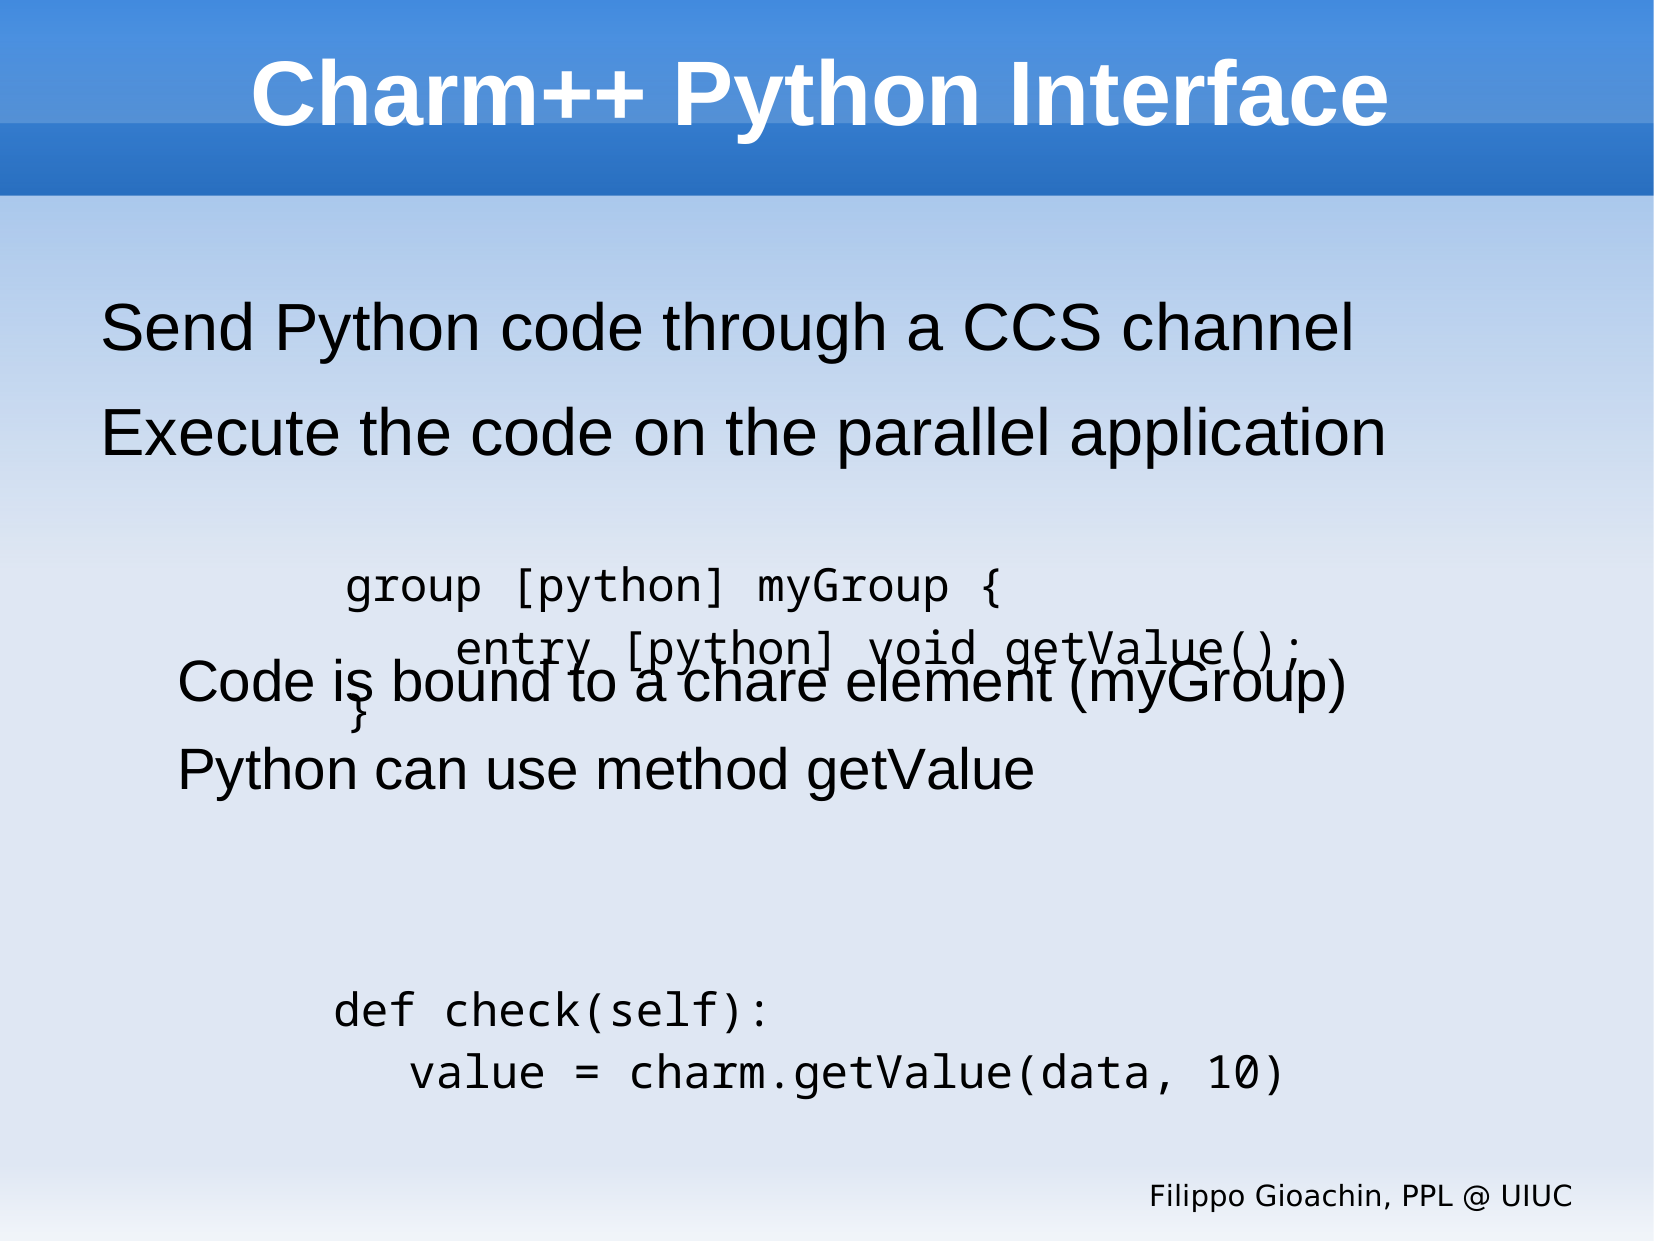

# Charm++ Python Interface
Send Python code through a CCS channel
Execute the code on the parallel application
Code is bound to a chare element (myGroup)
Python can use method getValue
group [python] myGroup {
 entry [python] void getValue();
}
def check(self):
	value = charm.getValue(data, 10)
Filippo Gioachin, PPL @ UIUC